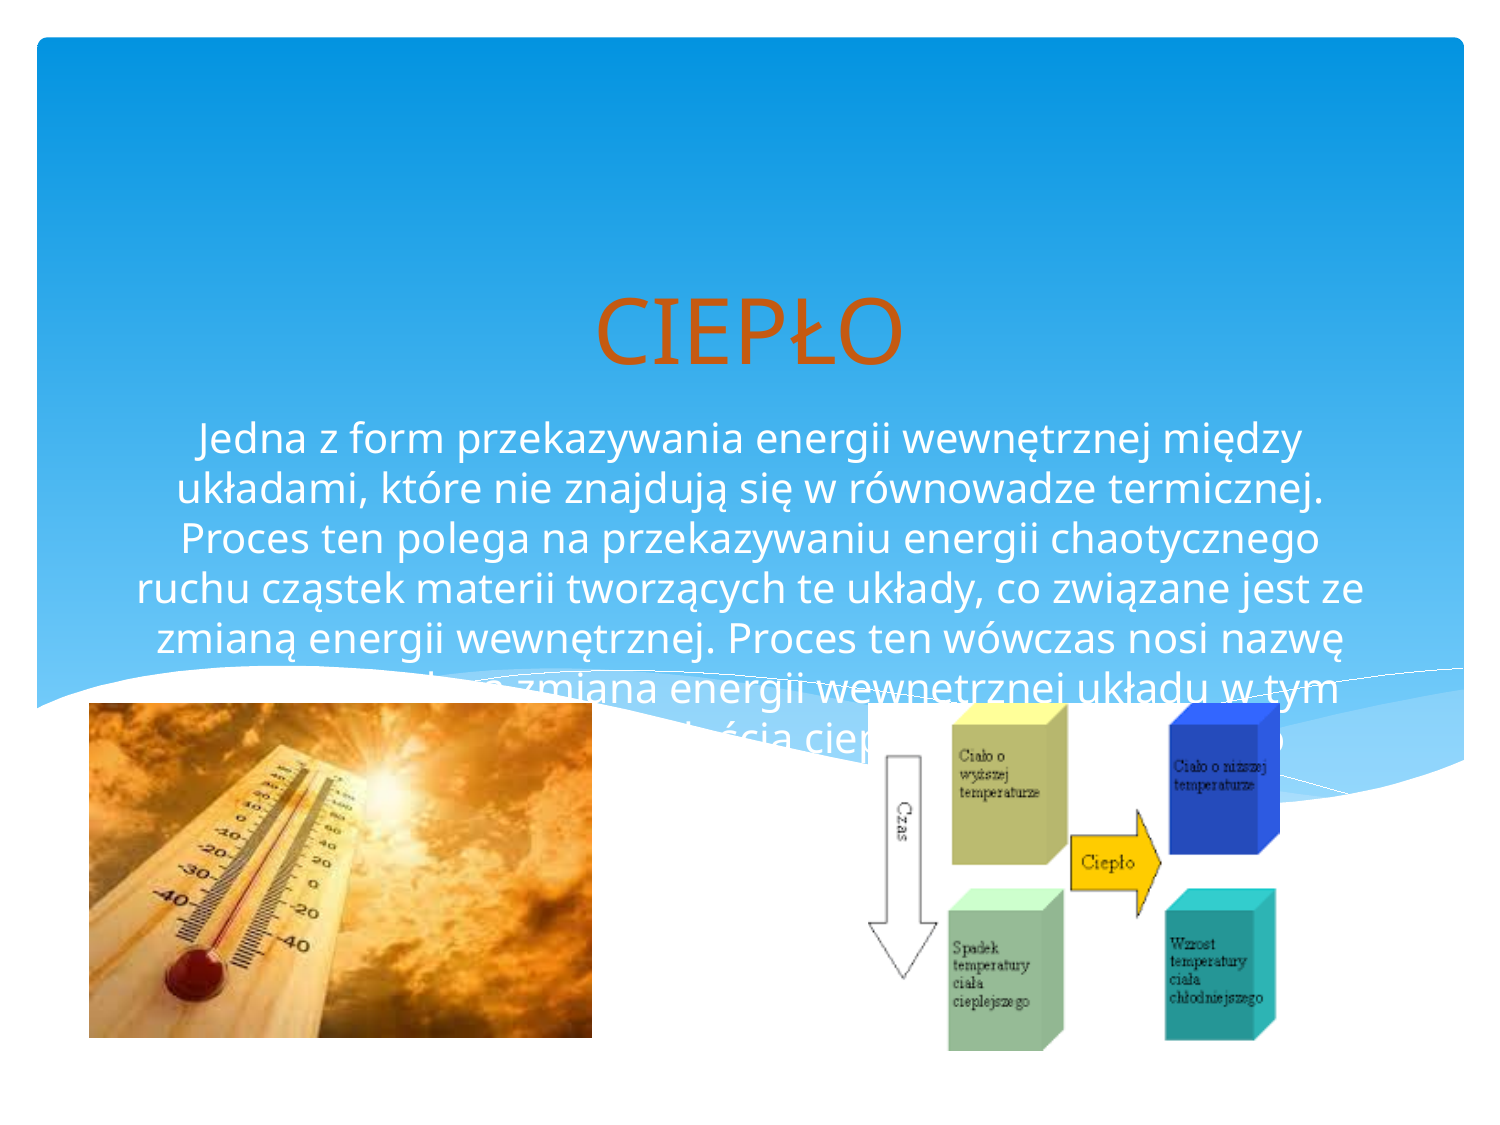

CIEPŁO
# Jedna z form przekazywania energii wewnętrznej między układami, które nie znajdują się w równowadze termicznej. Proces ten polega na przekazywaniu energii chaotycznego ruchu cząstek materii tworzących te układy, co związane jest ze zmianą energii wewnętrznej. Proces ten wówczas nosi nazwę wymiany ciepła, a zmiana energii wewnętrznej układu w tym procesie określana jest ilością ciepła. Termin ten często użytkowany jest w zagadnieniach technicznych w celu określenia energii przekazywanej na sposób ciepła.